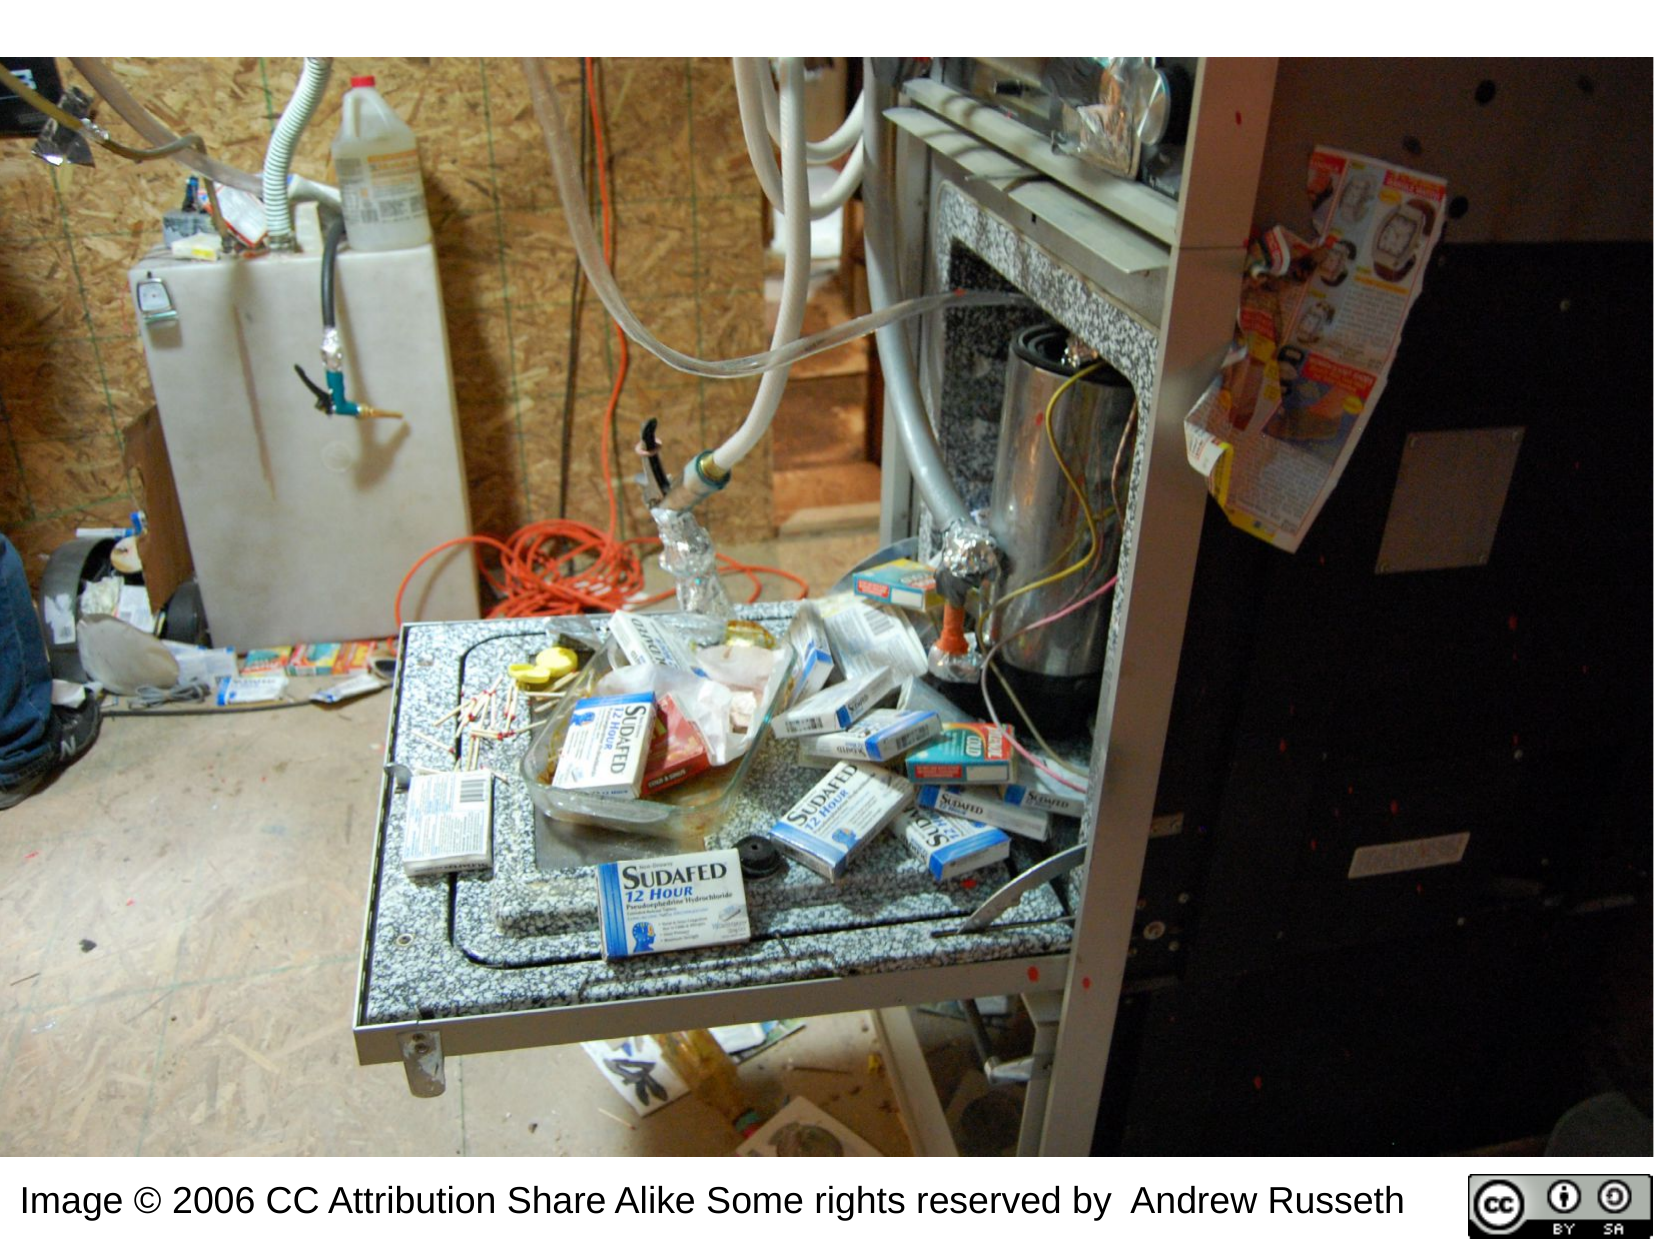

Image © 2006 CC Attribution Share Alike Some rights reserved by Andrew Russeth